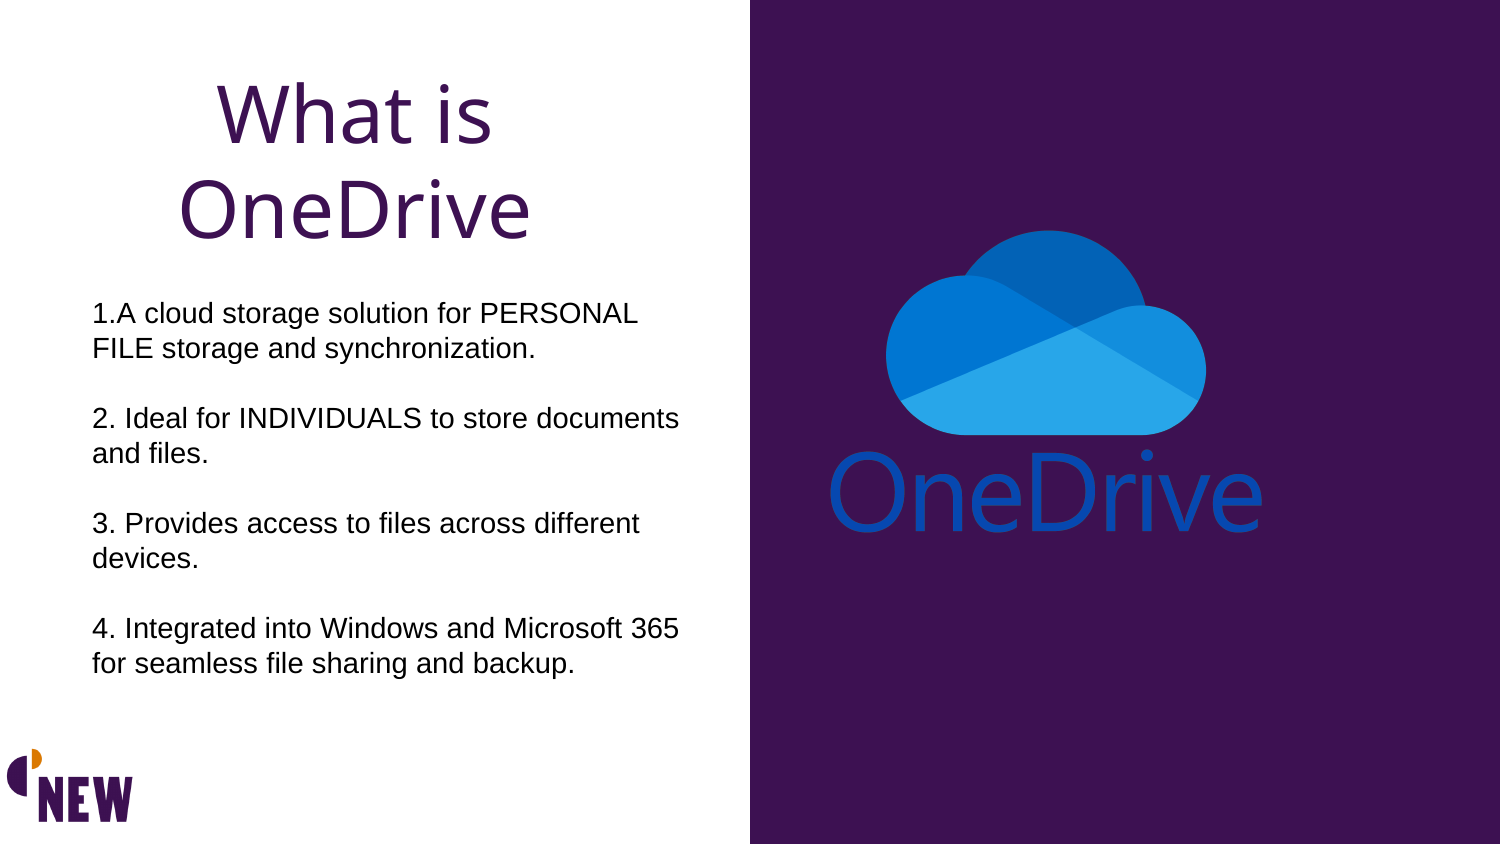

# What is OneDrive
1.A cloud storage solution for PERSONAL FILE storage and synchronization.
2. Ideal for INDIVIDUALS to store documents and files.
3. Provides access to files across different devices.
4. Integrated into Windows and Microsoft 365 for seamless file sharing and backup.